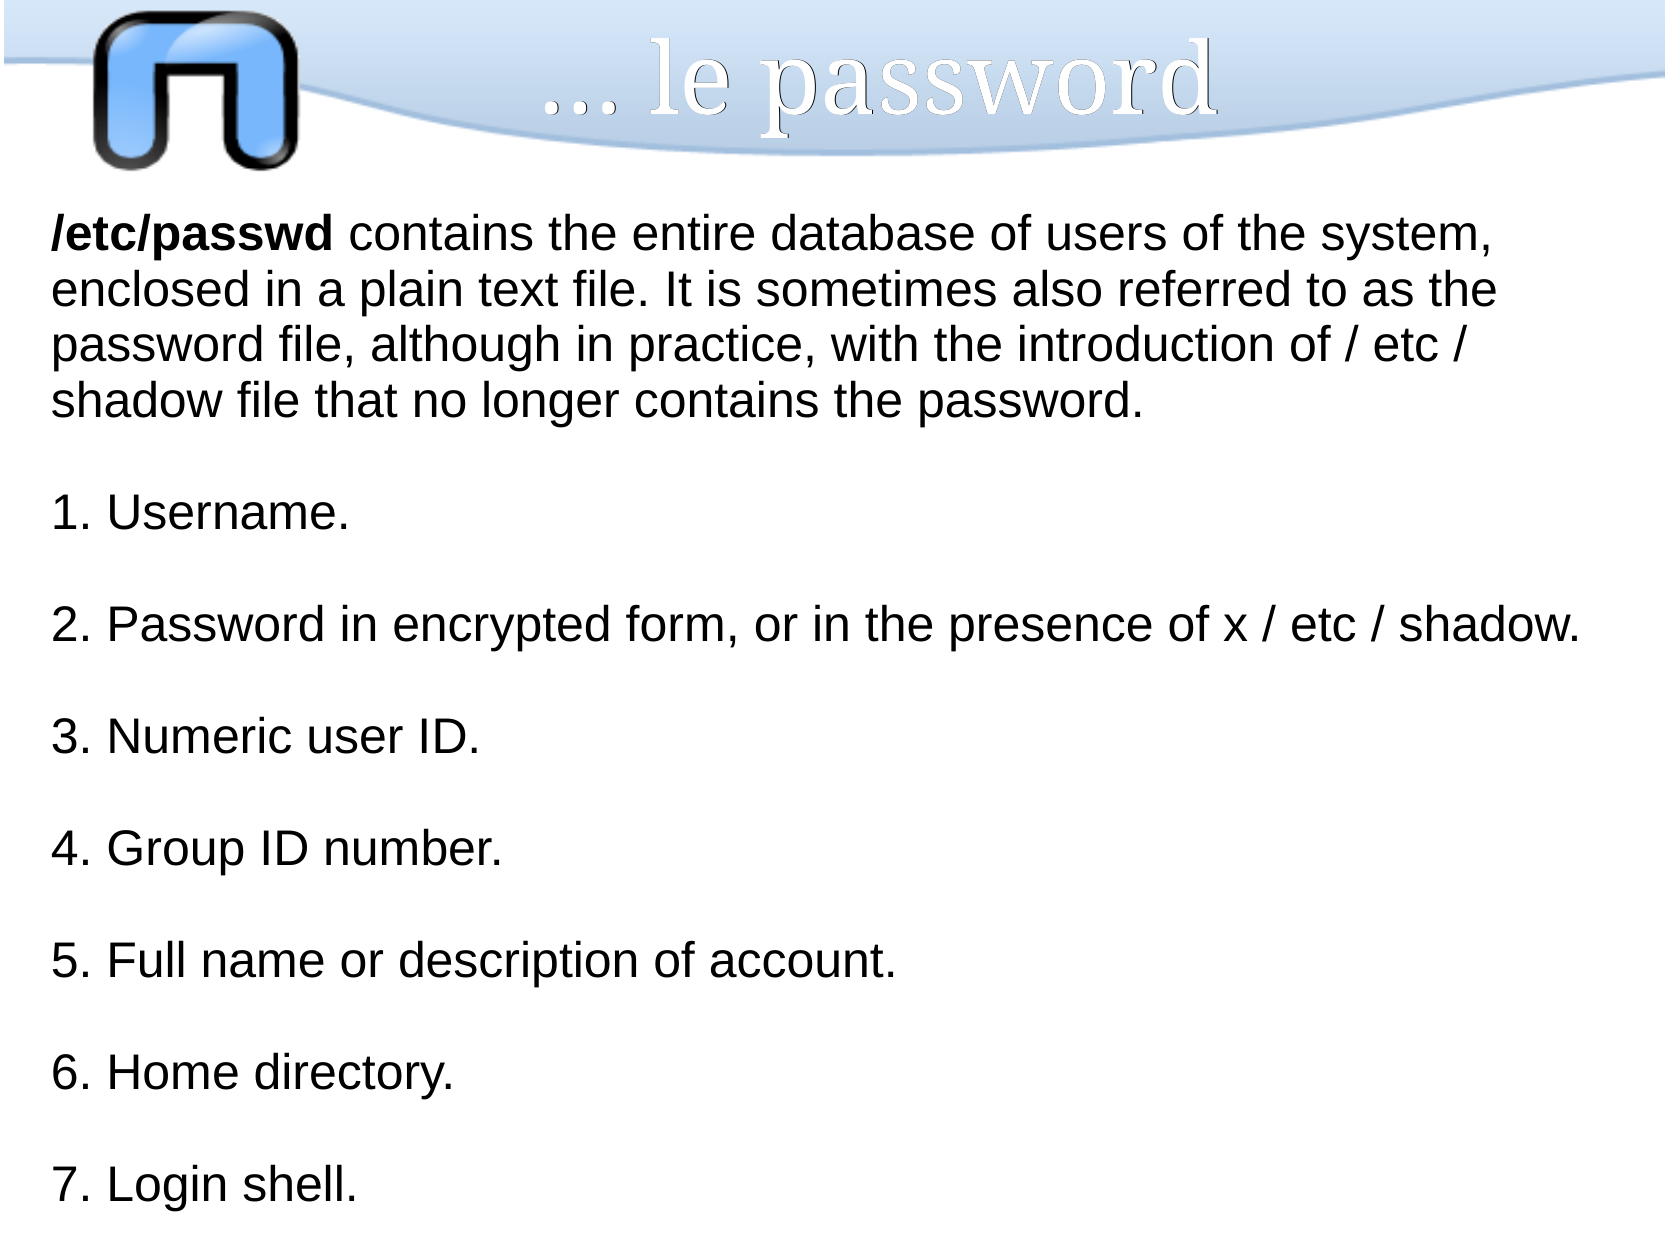

… le password
# /etc/passwd contains the entire database of users of the system, enclosed in a plain text file. It is sometimes also referred to as the password file, although in practice, with the introduction of / etc / shadow file that no longer contains the password.
1. Username.
2. Password in encrypted form, or in the presence of x / etc / shadow.
3. Numeric user ID.
4. Group ID number.
5. Full name or description of account.
6. Home directory.
7. Login shell.